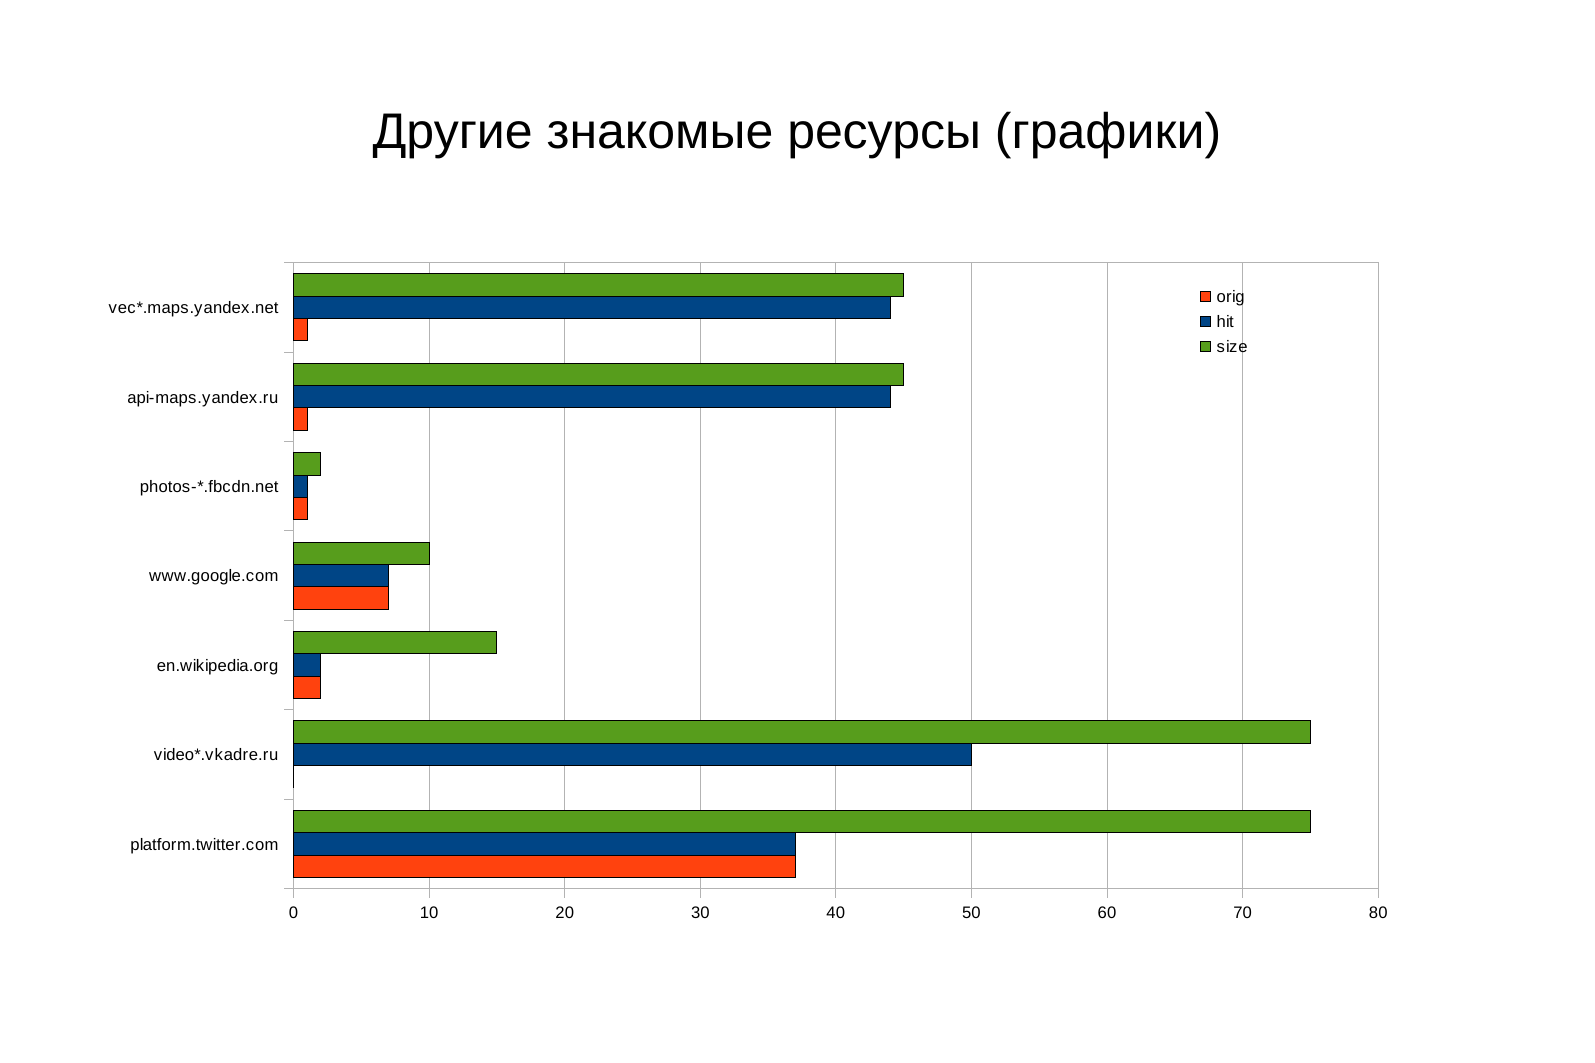

# Другие знакомые ресурсы (графики)
### Chart
| Category | size | hit | orig |
|---|---|---|---|
| vec*.maps.yandex.net | 45.0 | 44.0 | 1.0 |
| api-maps.yandex.ru | 45.0 | 44.0 | 1.0 |
| photos-*.fbcdn.net | 2.0 | 1.0 | 1.0 |
| www.google.com | 10.0 | 7.0 | 7.0 |
| en.wikipedia.org | 15.0 | 2.0 | 2.0 |
| video*.vkadre.ru | 75.0 | 50.0 | 0.0 |
| platform.twitter.com | 75.0 | 37.0 | 37.0 |